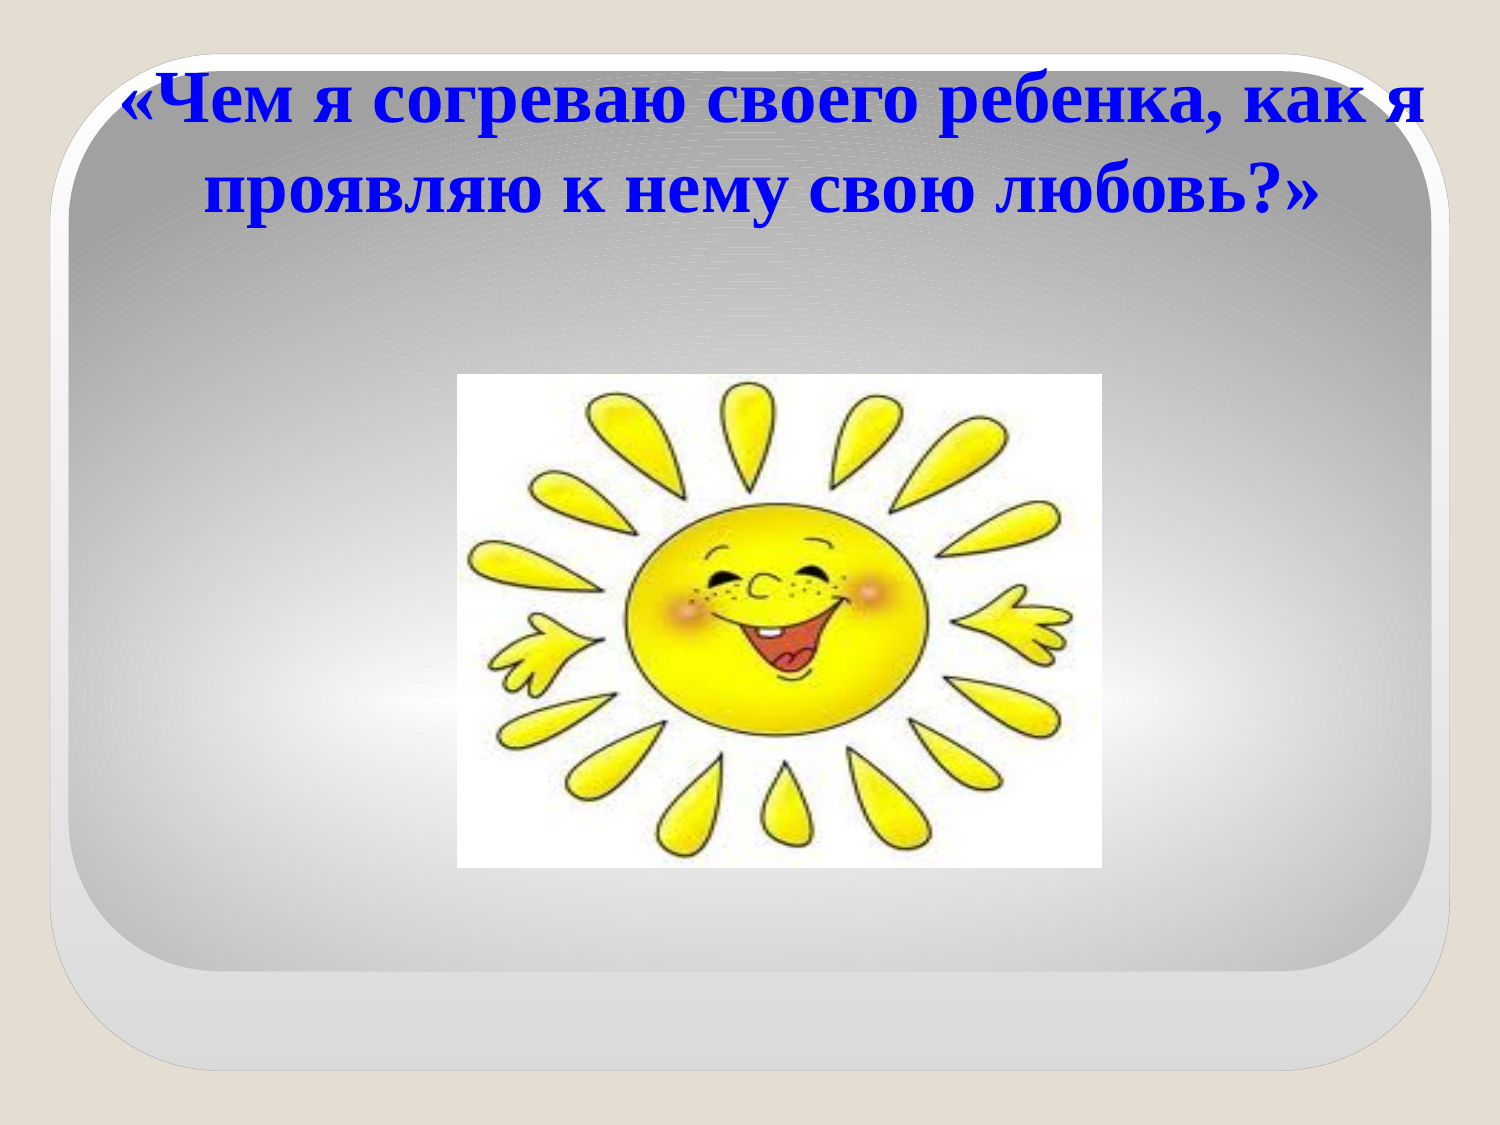

# «Чем я согреваю своего ребенка, как я проявляю к нему свою любовь?»